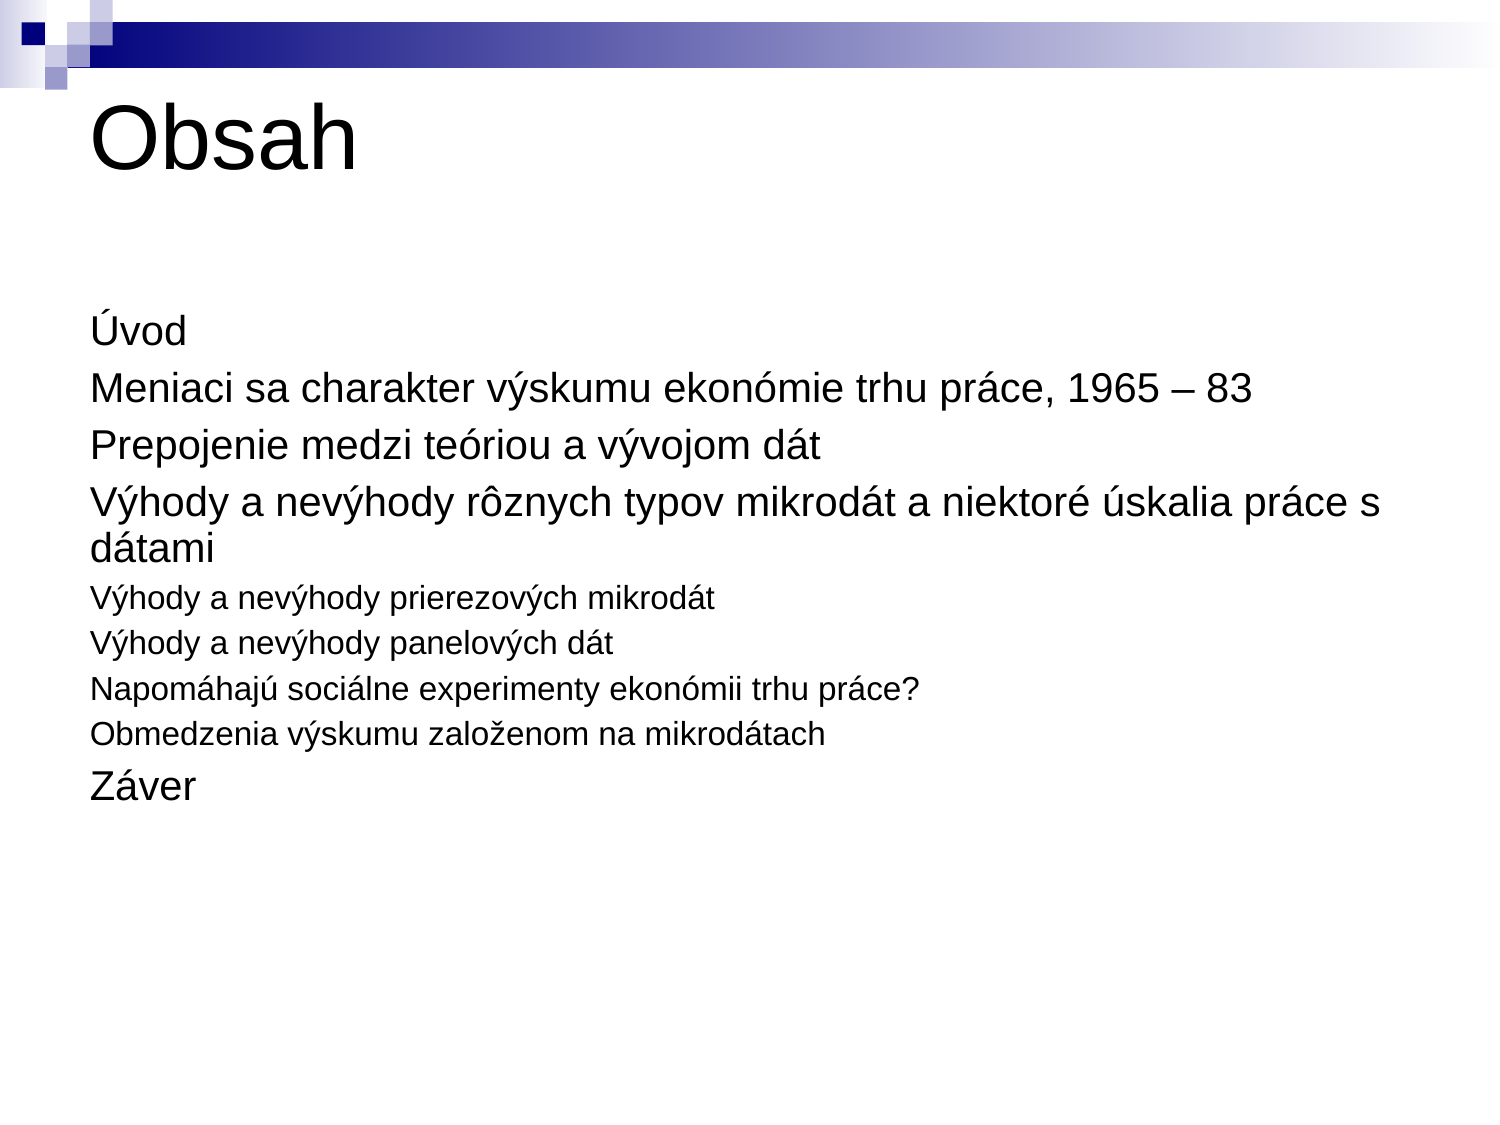

# Obsah
Úvod
Meniaci sa charakter výskumu ekonómie trhu práce, 1965 – 83
Prepojenie medzi teóriou a vývojom dát
Výhody a nevýhody rôznych typov mikrodát a niektoré úskalia práce s dátami
Výhody a nevýhody prierezových mikrodát
Výhody a nevýhody panelových dát
Napomáhajú sociálne experimenty ekonómii trhu práce?
Obmedzenia výskumu založenom na mikrodátach
Záver